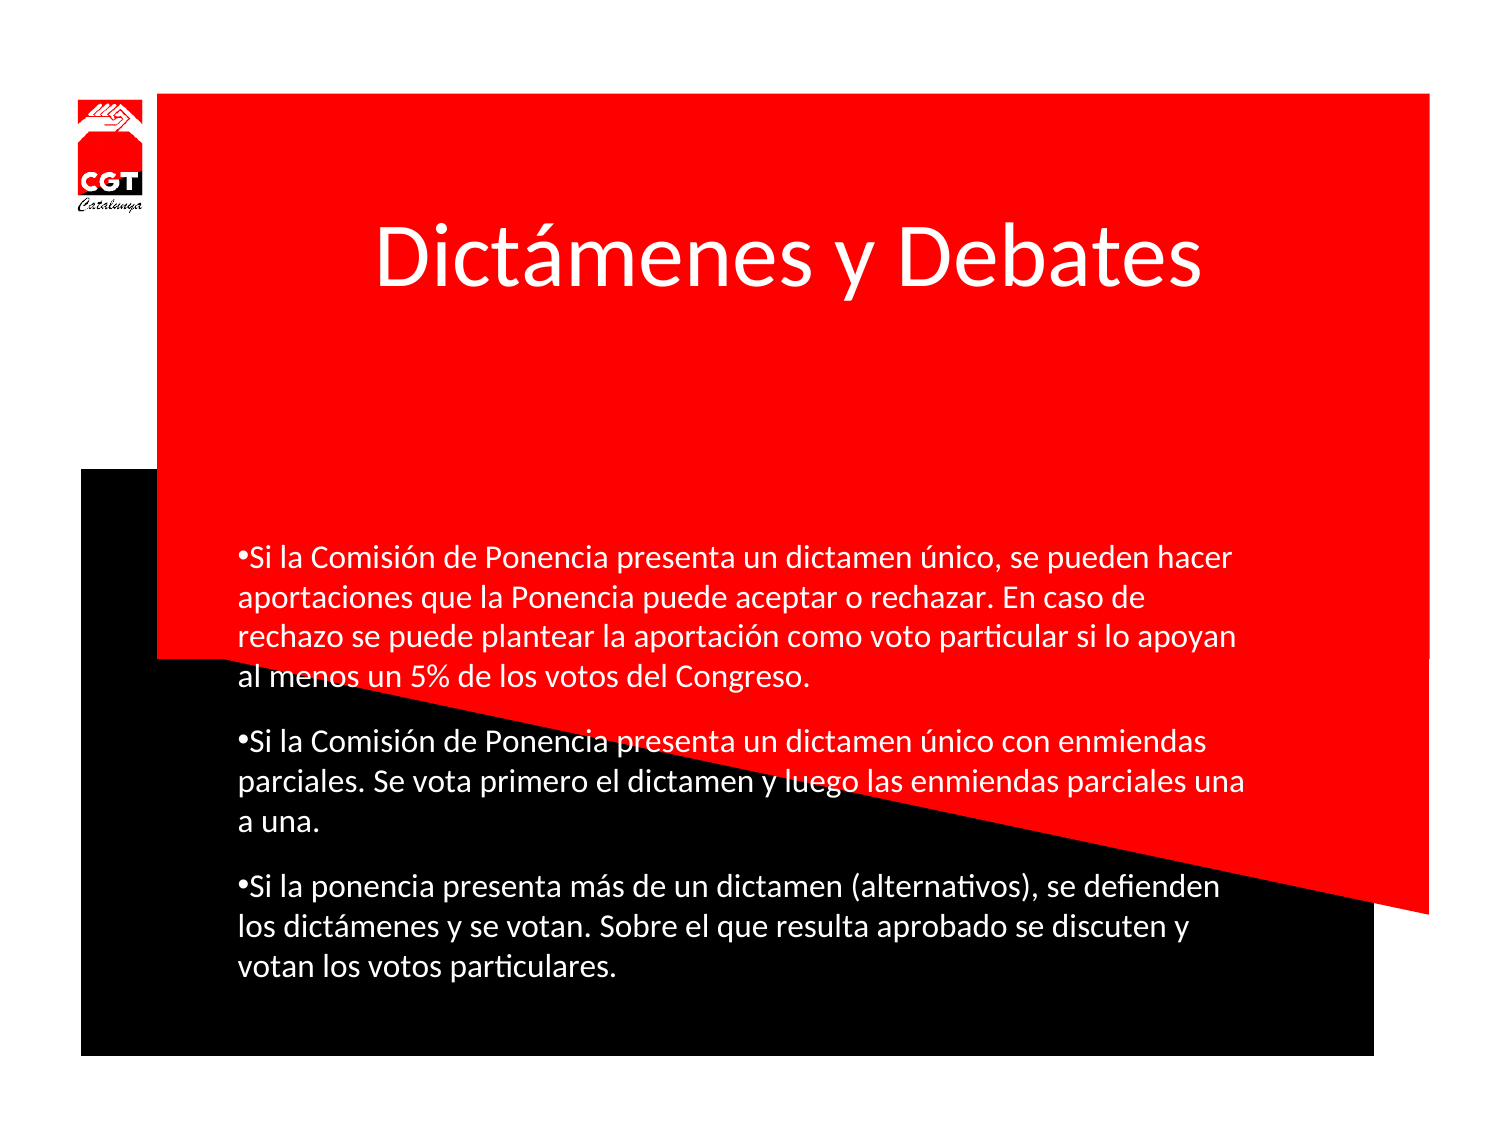

# Dictámenes y Debates
Si la Comisión de Ponencia presenta un dictamen único, se pueden hacer aportaciones que la Ponencia puede aceptar o rechazar. En caso de rechazo se puede plantear la aportación como voto particular si lo apoyan al menos un 5% de los votos del Congreso.
Si la Comisión de Ponencia presenta un dictamen único con enmiendas parciales. Se vota primero el dictamen y luego las enmiendas parciales una a una.
Si la ponencia presenta más de un dictamen (alternativos), se defienden los dictámenes y se votan. Sobre el que resulta aprobado se discuten y votan los votos particulares.